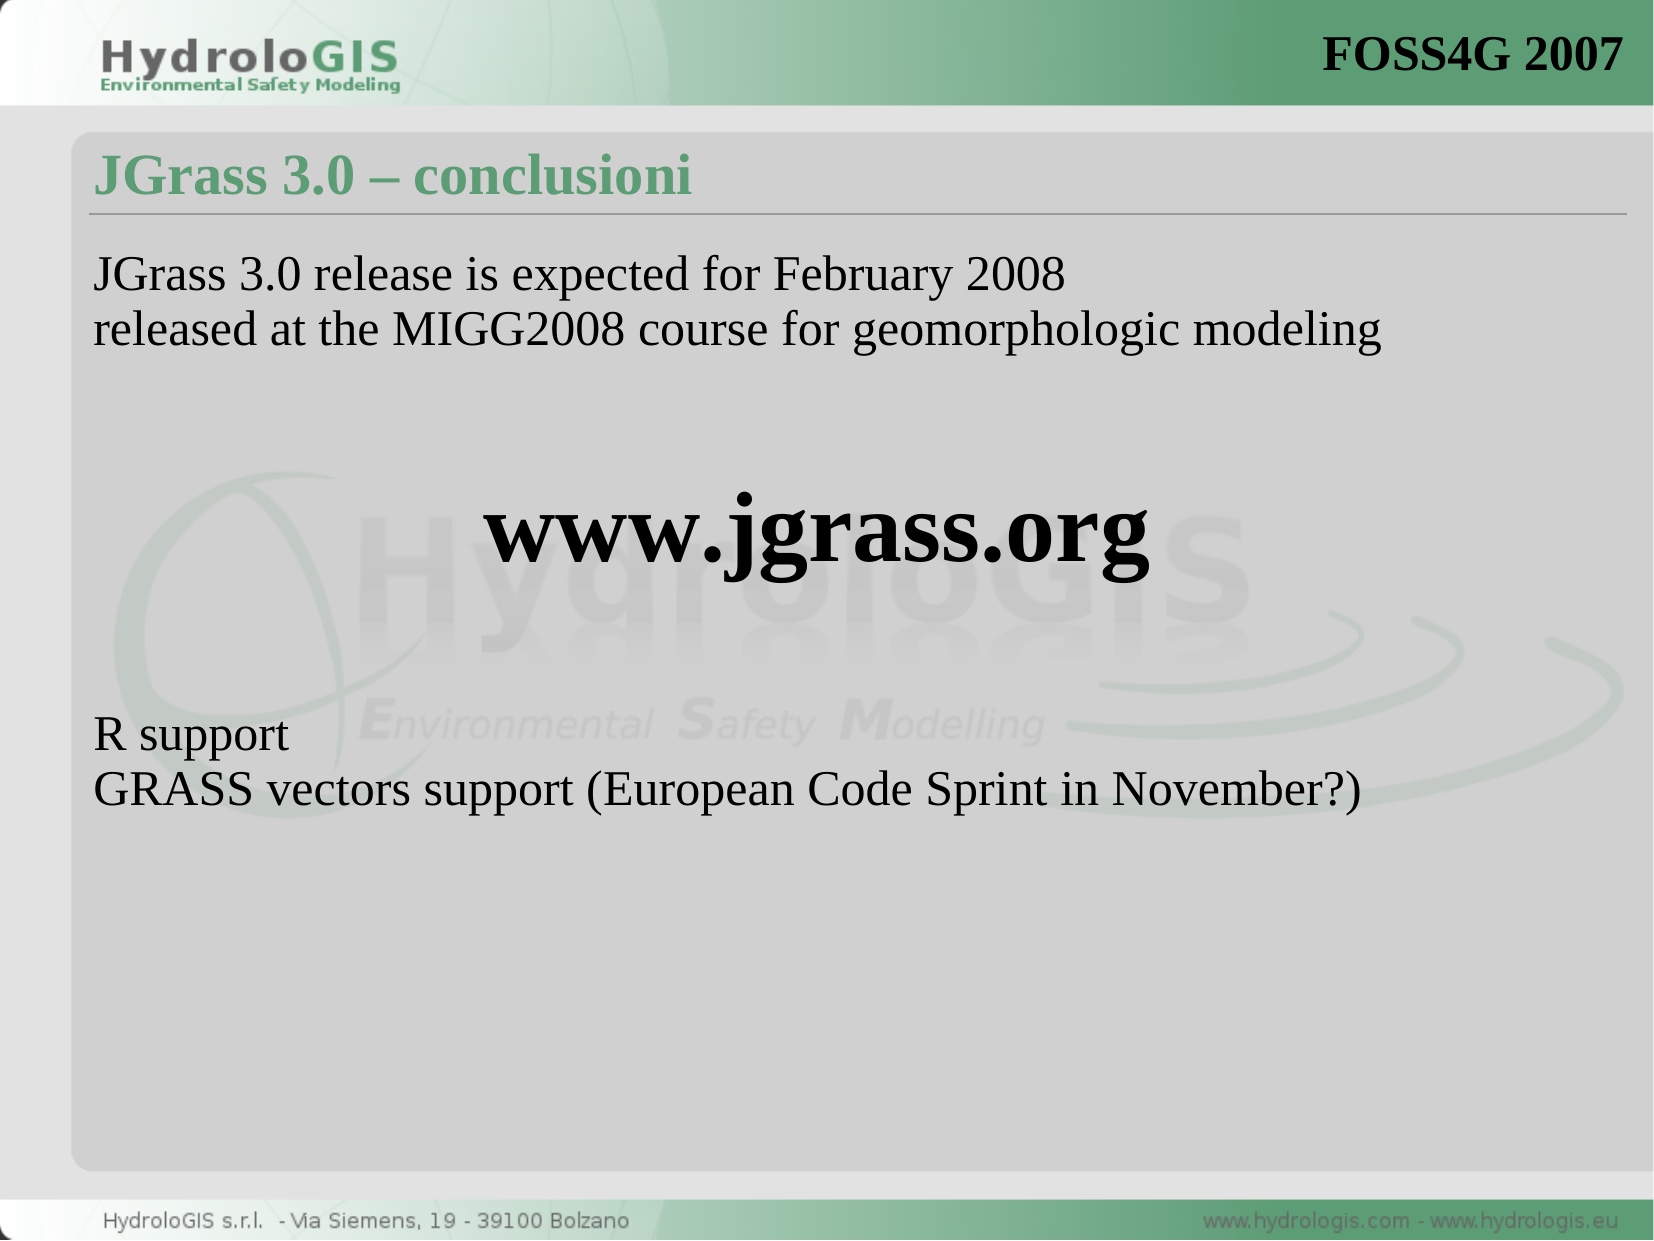

# JGrass 3.0 – conclusioni
JGrass 3.0 release is expected for February 2008
released at the MIGG2008 course for geomorphologic modeling
www.jgrass.org
R support
GRASS vectors support (European Code Sprint in November?)